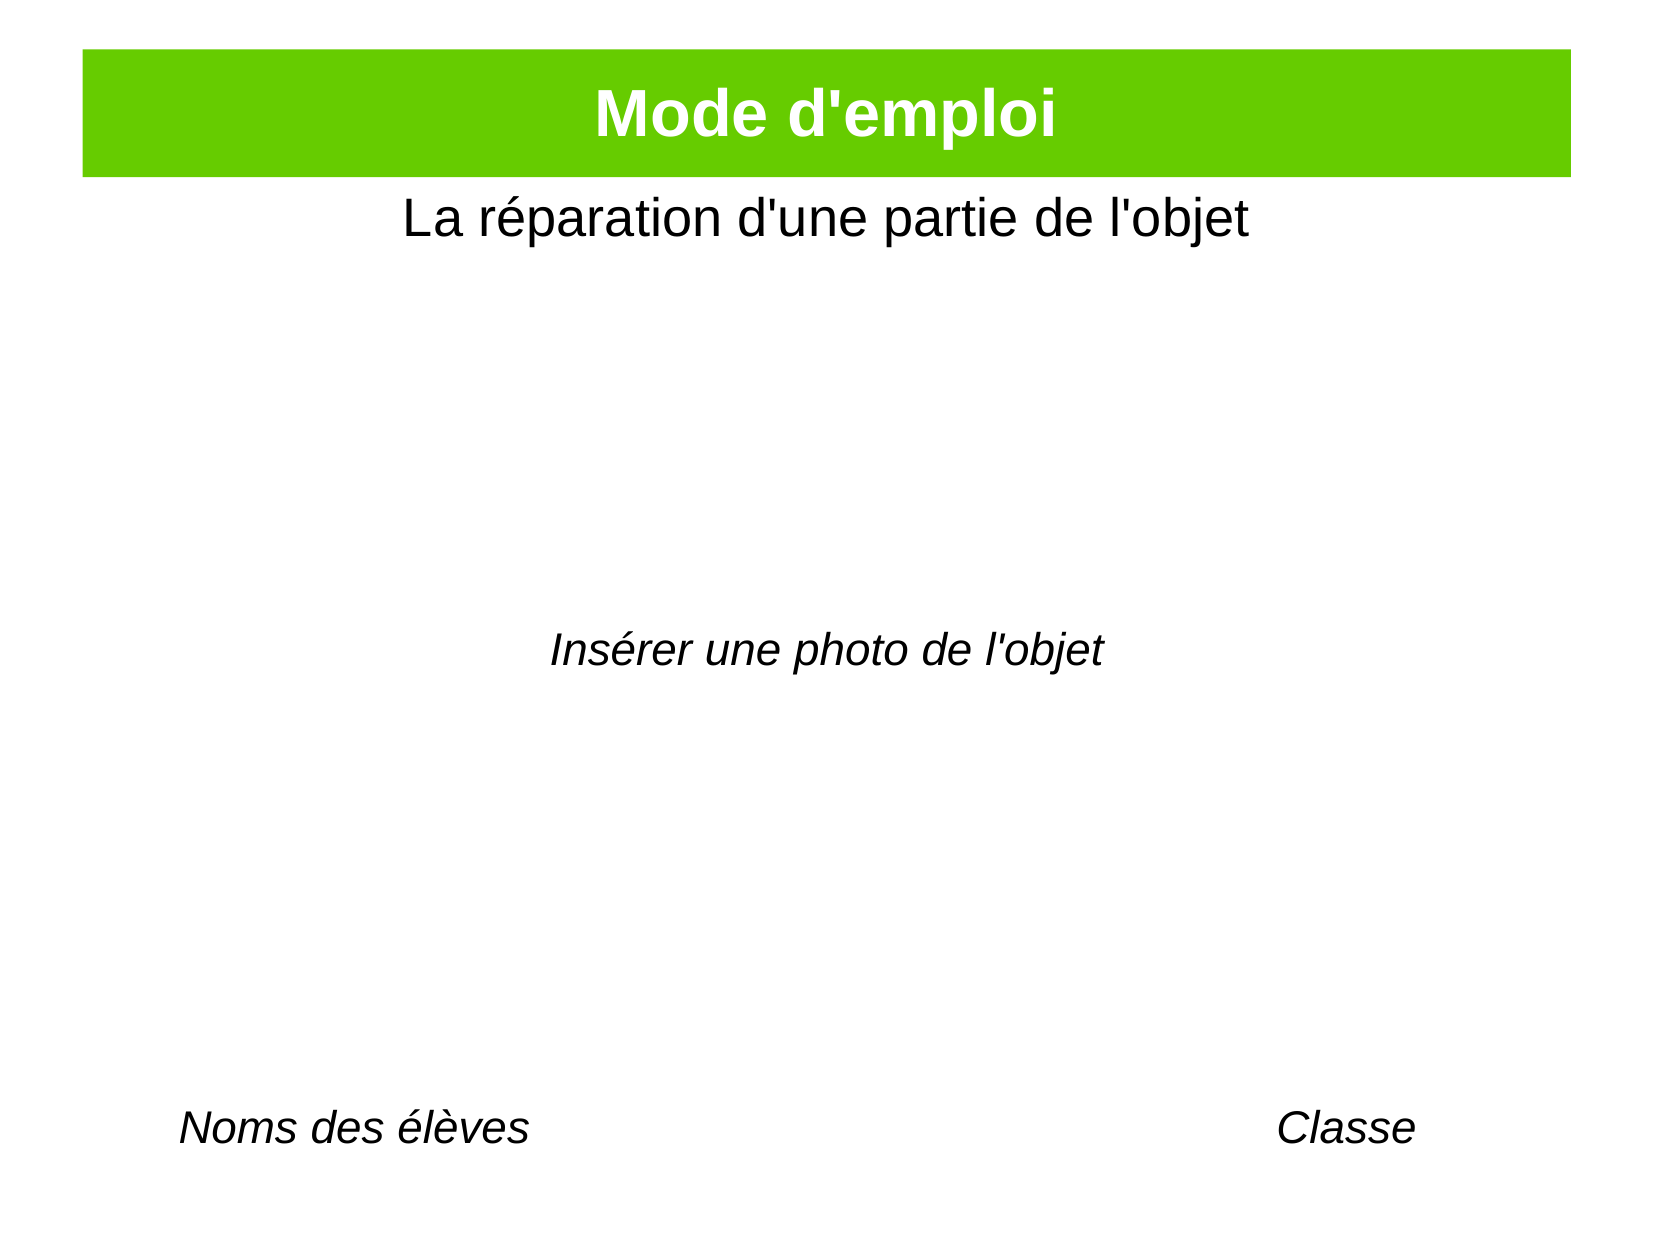

# Mode d'emploi
La réparation d'une partie de l'objet
Insérer une photo de l'objet
Noms des élèves
Classe